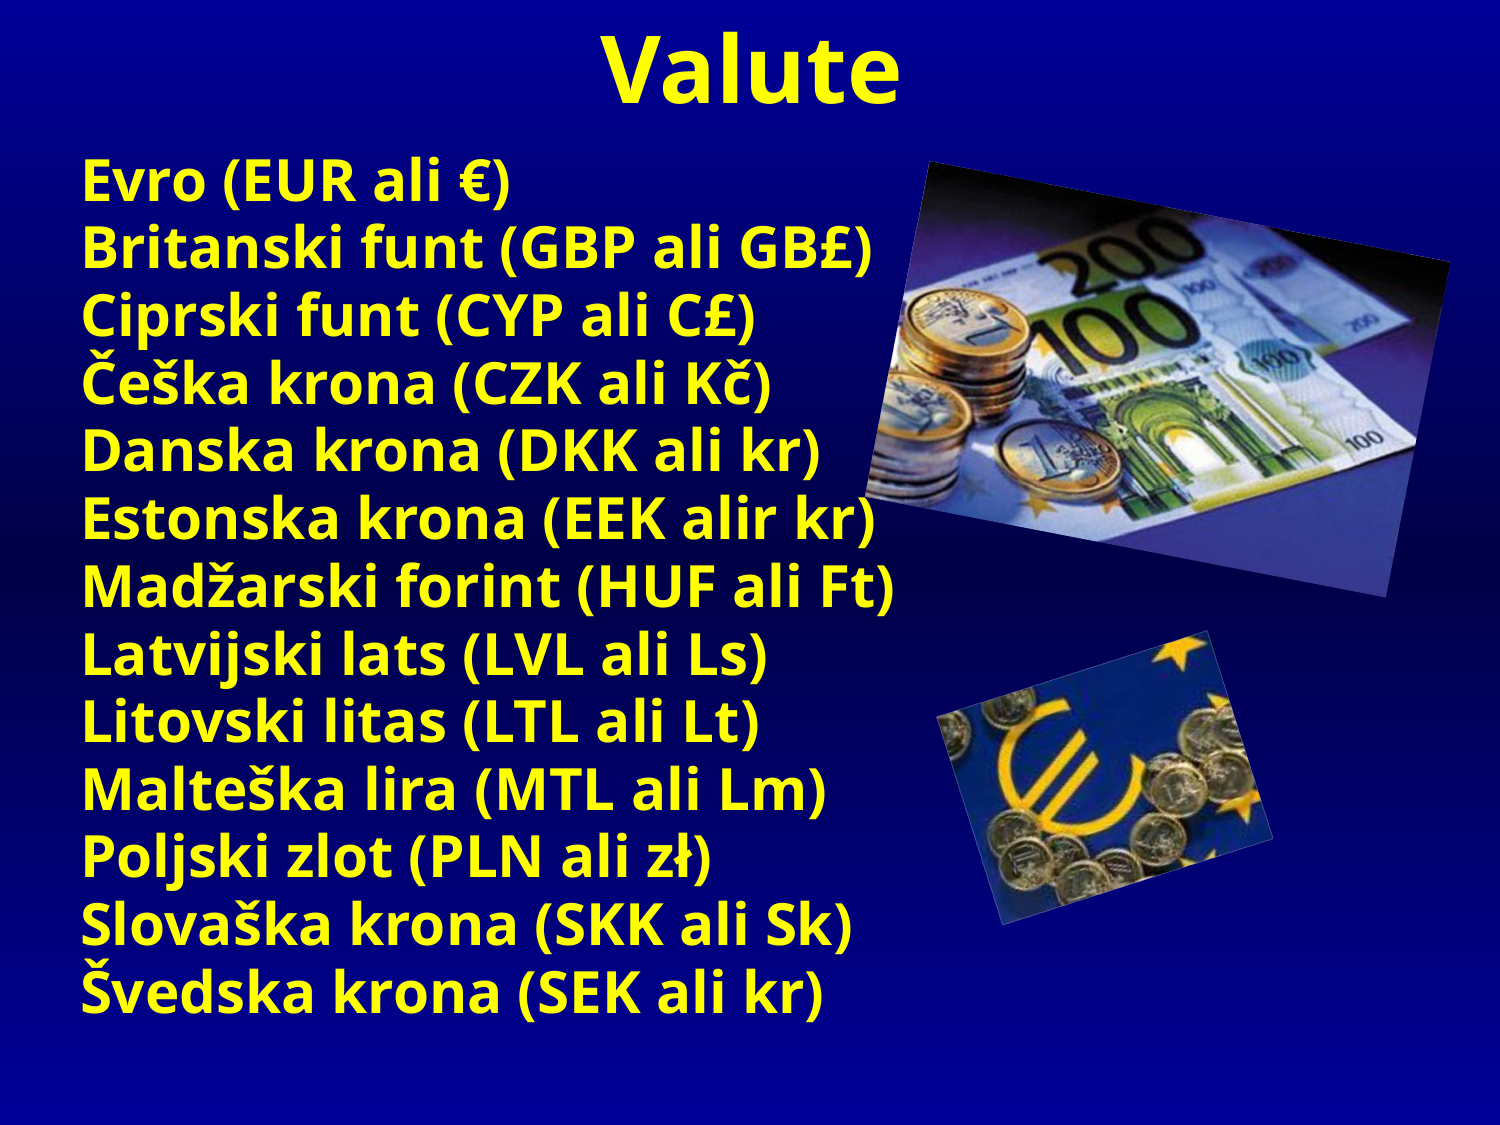

# Valute
Evro (EUR ali €)
Britanski funt (GBP ali GB£)
Ciprski funt (CYP ali C£)
Češka krona (CZK ali Kč)
Danska krona (DKK ali kr)
Estonska krona (EEK alir kr)
Madžarski forint (HUF ali Ft)
Latvijski lats (LVL ali Ls)
Litovski litas (LTL ali Lt)
Malteška lira (MTL ali Lm)
Poljski zlot (PLN ali zł)
Slovaška krona (SKK ali Sk)
Švedska krona (SEK ali kr)